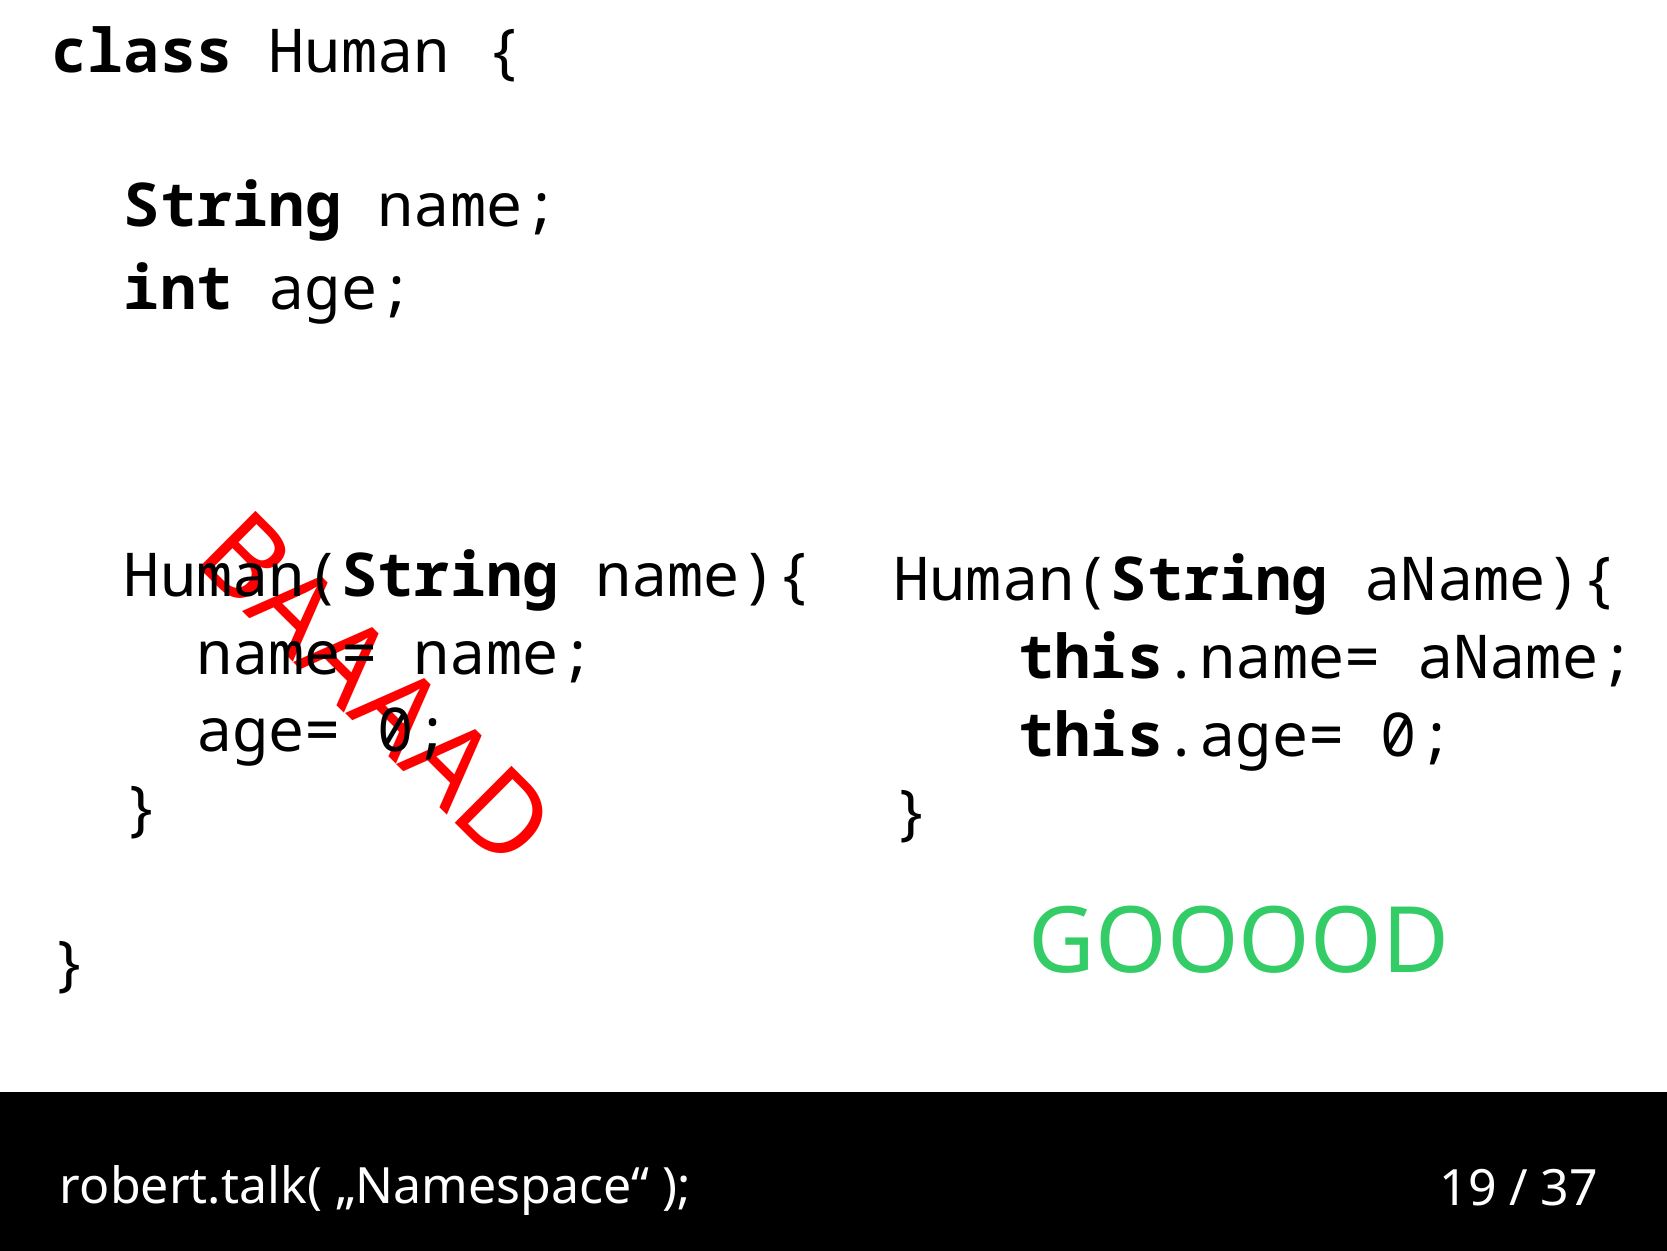

class Human {
 String name;
 int age;
 Human(String name){
 name= name;
 age= 0;
 }
}
Human(String aName){
	this.name= aName;
	this.age= 0;
}
BAAAAD
GOOOOD
robert.talk( „Namespace“ );
19